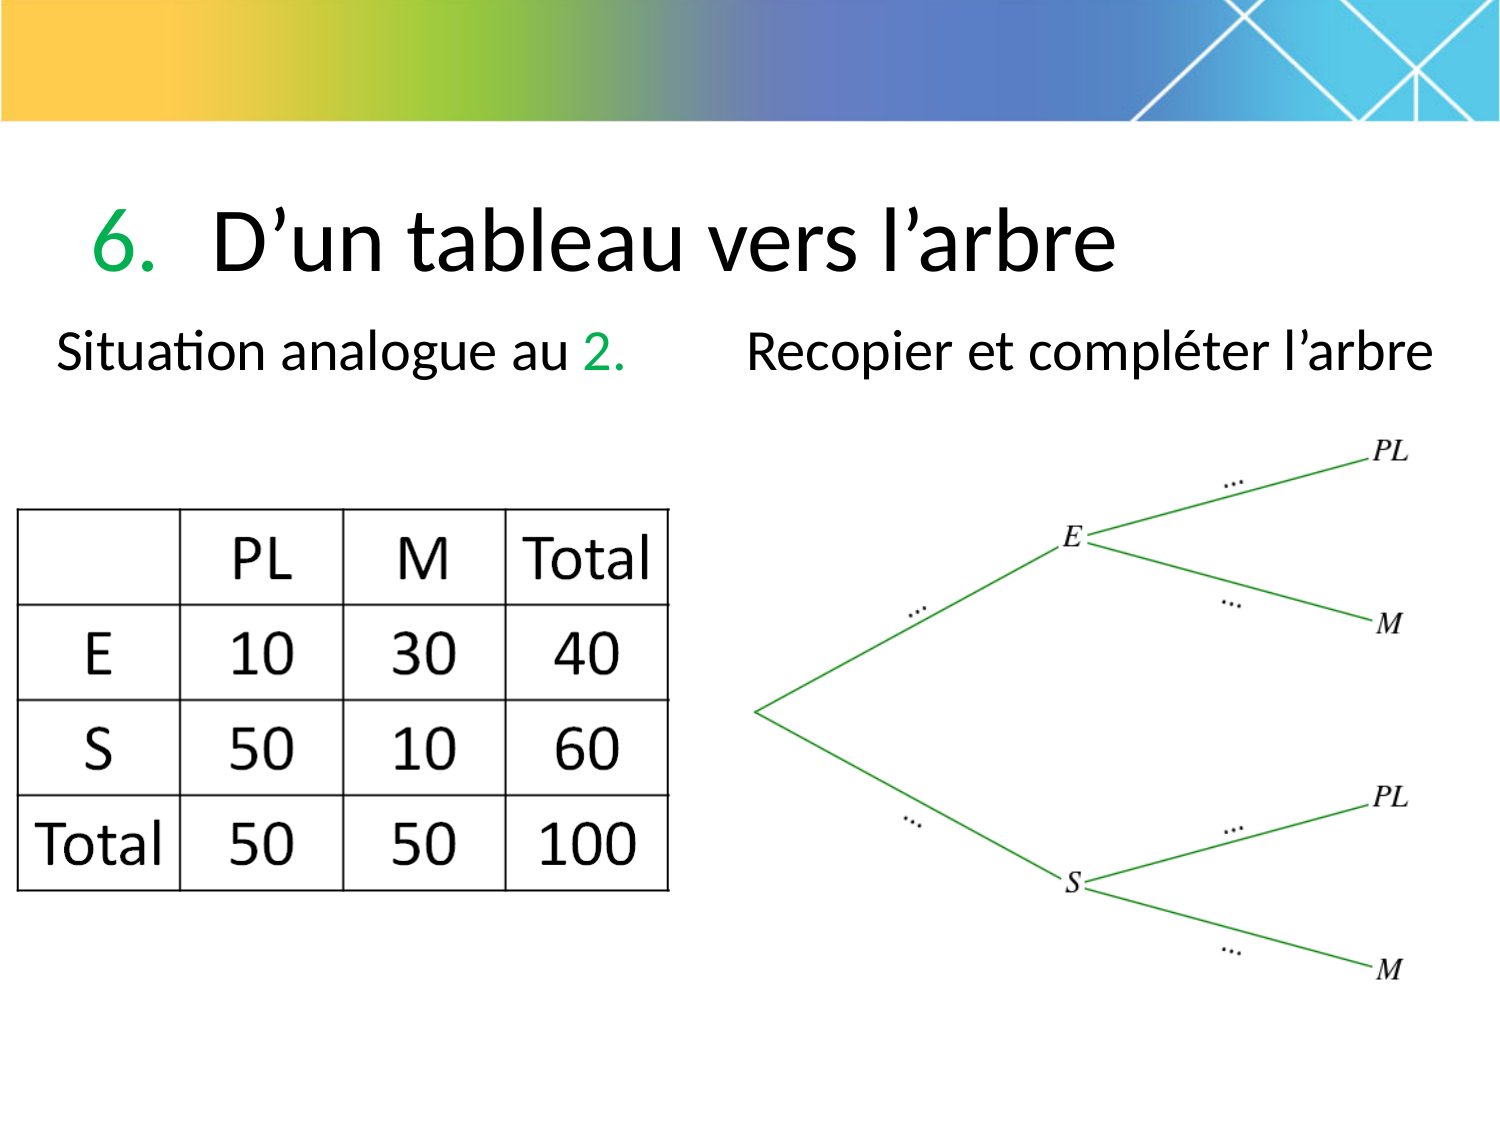

# D’un tableau vers l’arbre
Situation analogue au 2. Recopier et compléter l’arbre